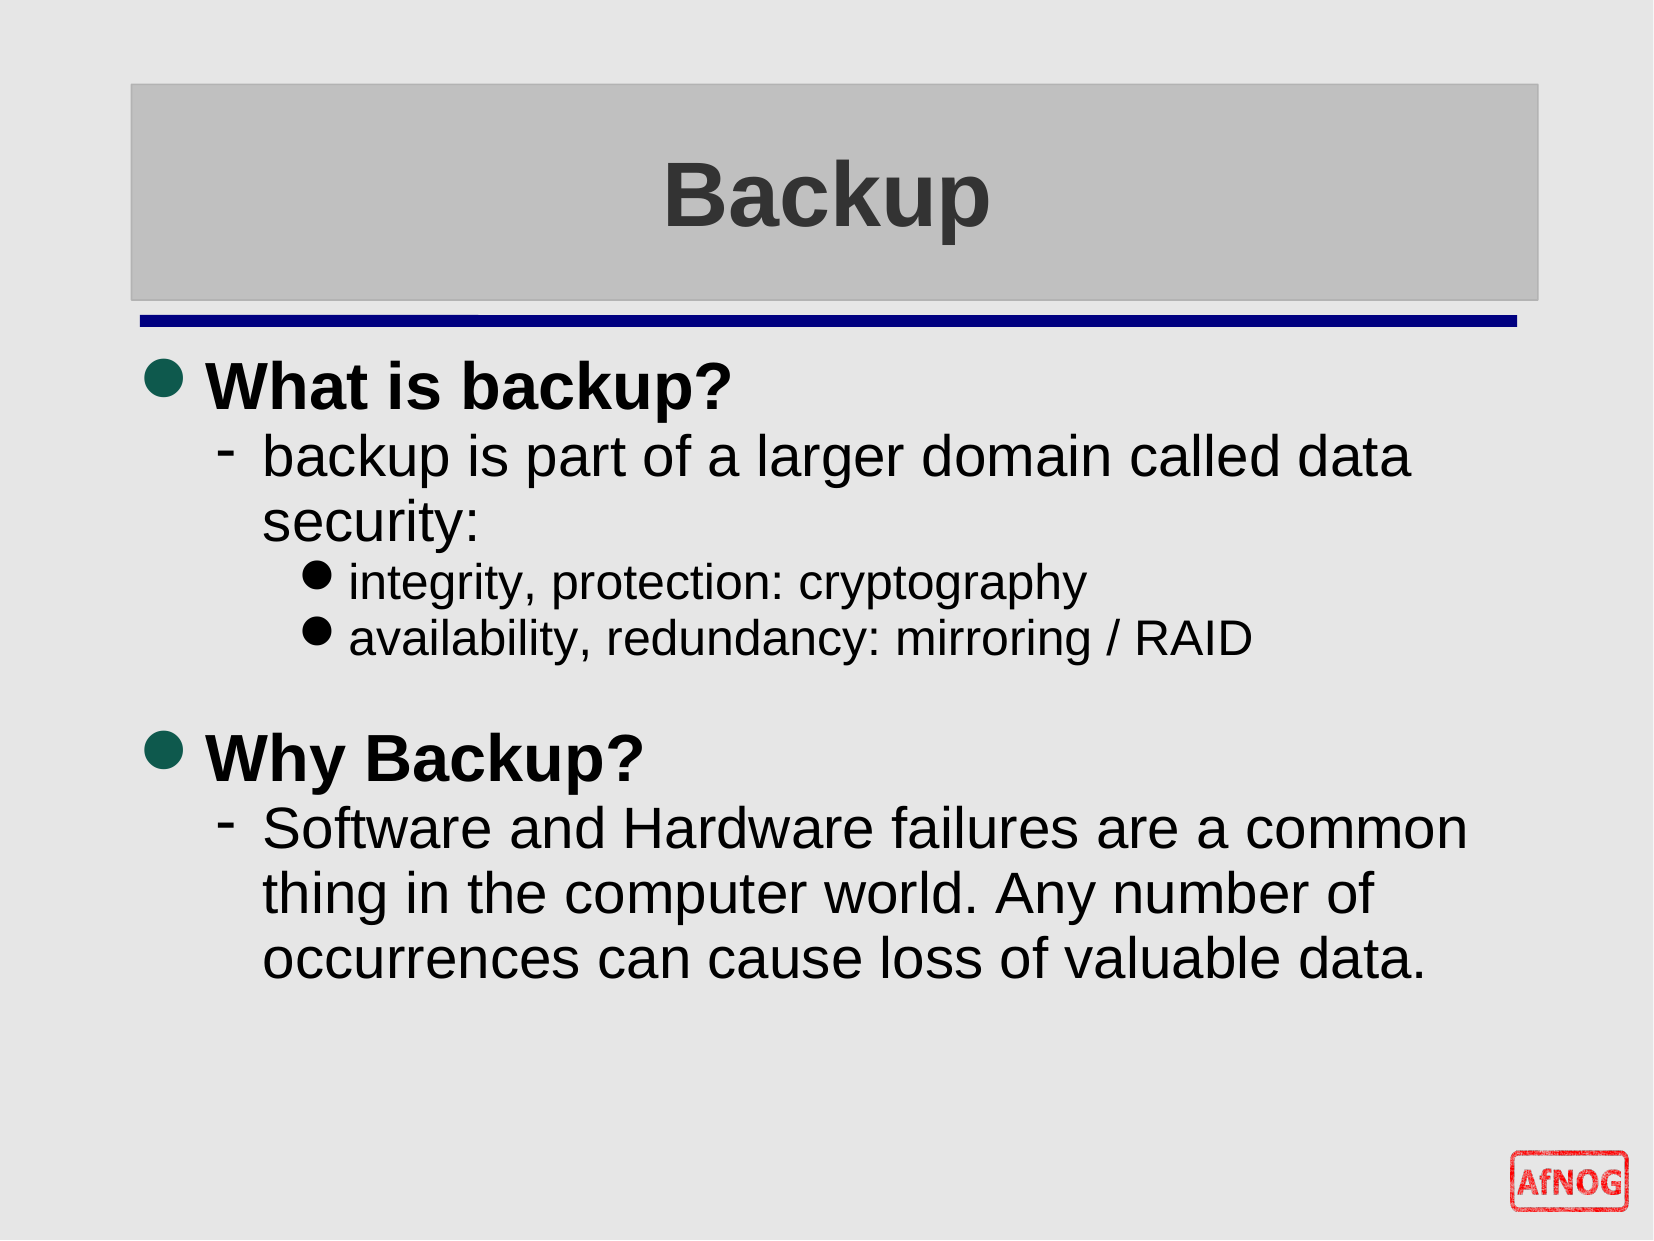

Backup
What is backup?
backup is part of a larger domain called data security:
integrity, protection: cryptography
availability, redundancy: mirroring / RAID
Why Backup?
Software and Hardware failures are a common thing in the computer world. Any number of occurrences can cause loss of valuable data.